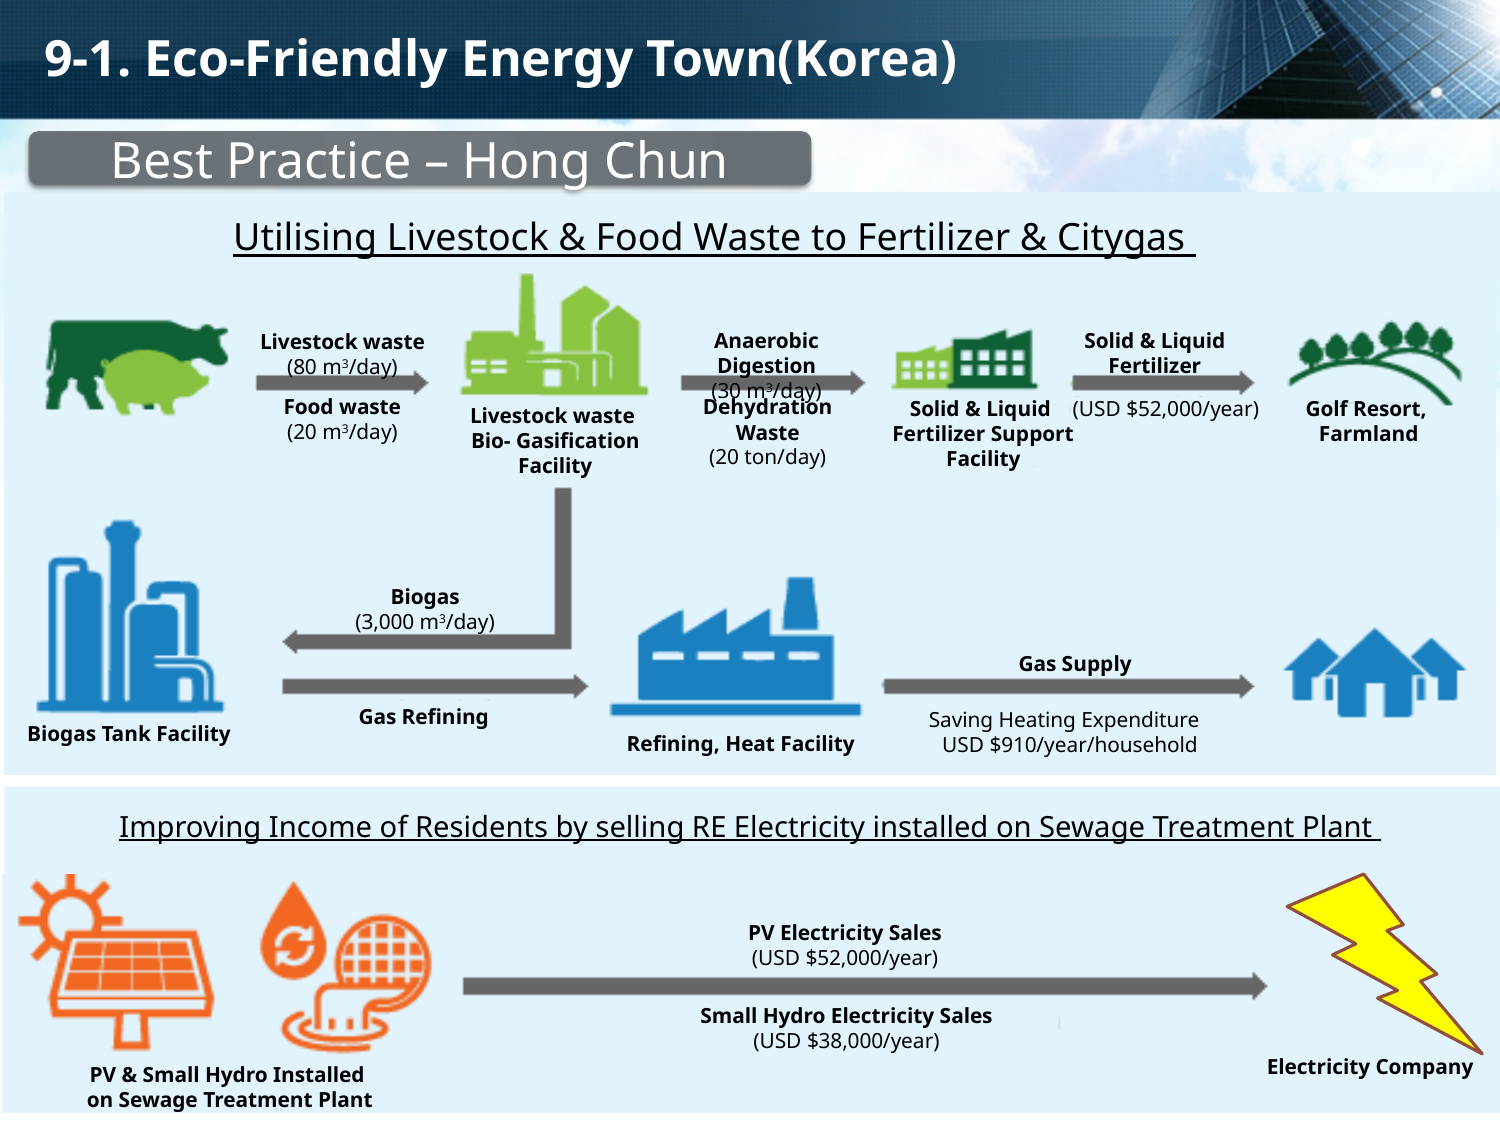

9-1. Eco-Friendly Energy Town(Korea)
Best Practice – Hong Chun
Utilising Livestock & Food Waste to Fertilizer & Citygas
Anaerobic Digestion
(30 m3/day)
Solid & Liquid
Fertilizer
Livestock waste
(80 m3/day)
Food waste
(20 m3/day)
Dehydration Waste
(20 ton/day)
Solid & Liquid
Fertilizer Support Facility
(USD $52,000/year)
Golf Resort,
Farmland
Livestock waste
Bio- Gasification Facility
Biogas
(3,000 m3/day)
Gas Supply
Gas Refining
Saving Heating Expenditure
USD $910/year/household
Biogas Tank Facility
Refining, Heat Facility
Improving Income of Residents by selling RE Electricity installed on Sewage Treatment Plant
PV Electricity Sales
(USD $52,000/year)
Small Hydro Electricity Sales
(USD $38,000/year)
Electricity Company
PV & Small Hydro Installed
on Sewage Treatment Plant